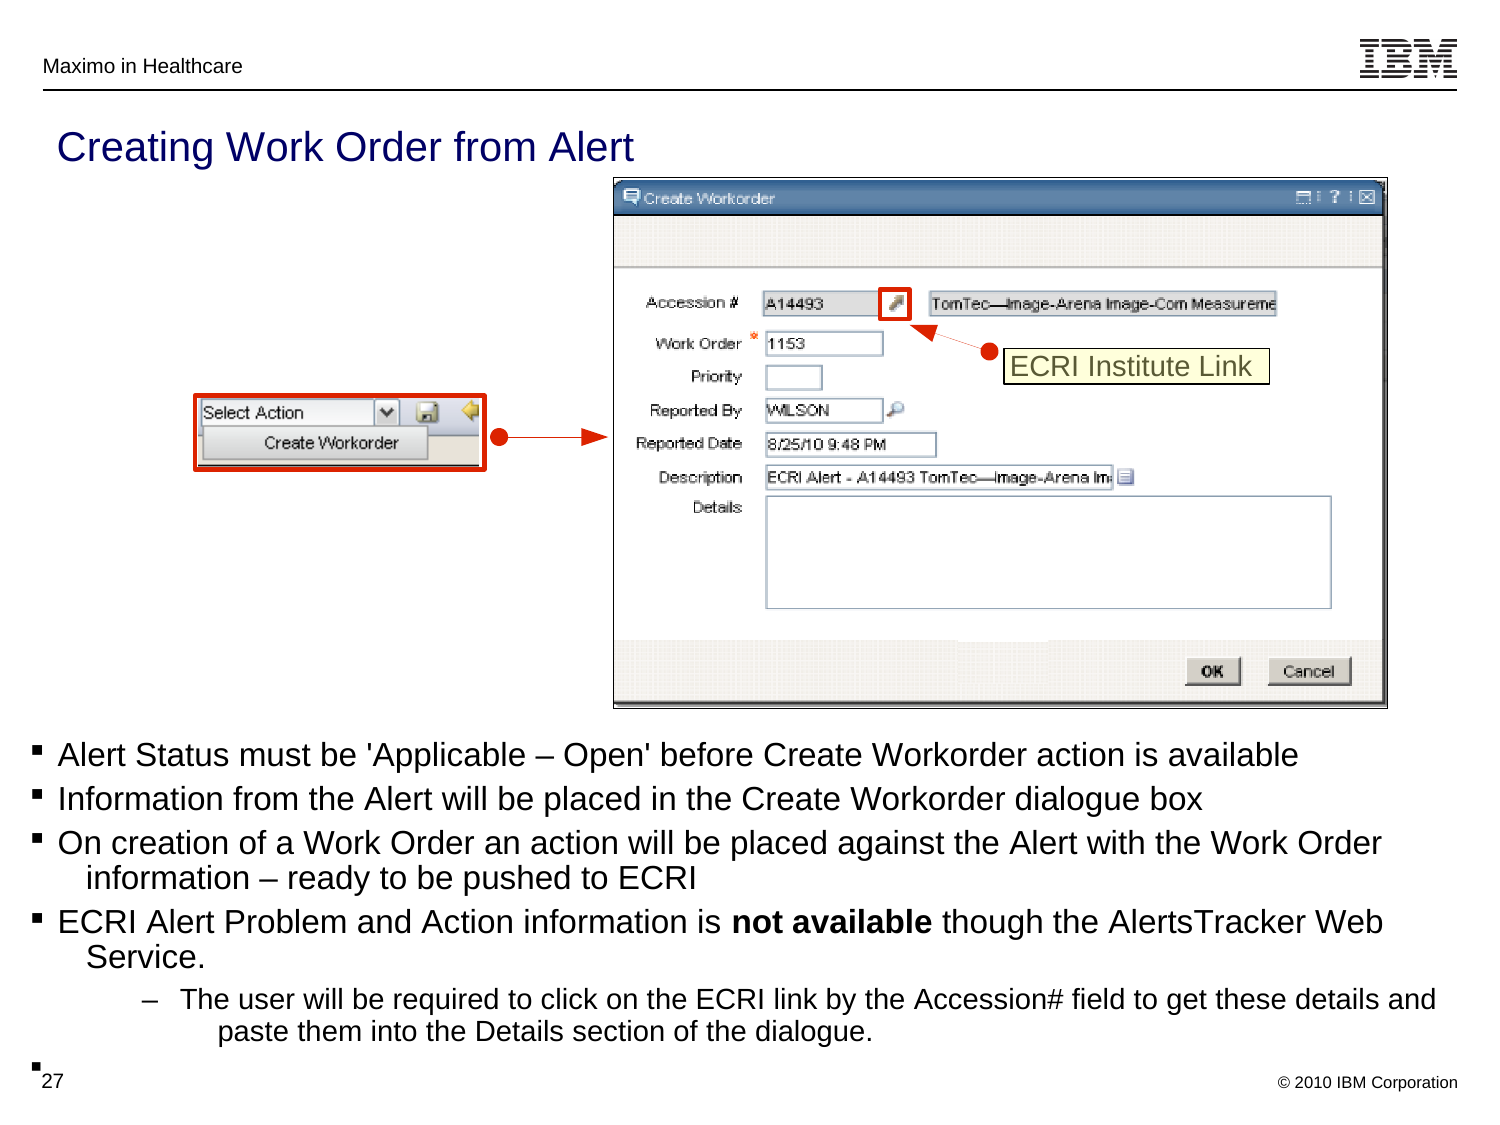

# Creating Work Order from Alert
ECRI Institute Link
Alert Status must be 'Applicable – Open' before Create Workorder action is available
Information from the Alert will be placed in the Create Workorder dialogue box
On creation of a Work Order an action will be placed against the Alert with the Work Order information – ready to be pushed to ECRI
ECRI Alert Problem and Action information is not available though the AlertsTracker Web Service.
The user will be required to click on the ECRI link by the Accession# field to get these details and paste them into the Details section of the dialogue.